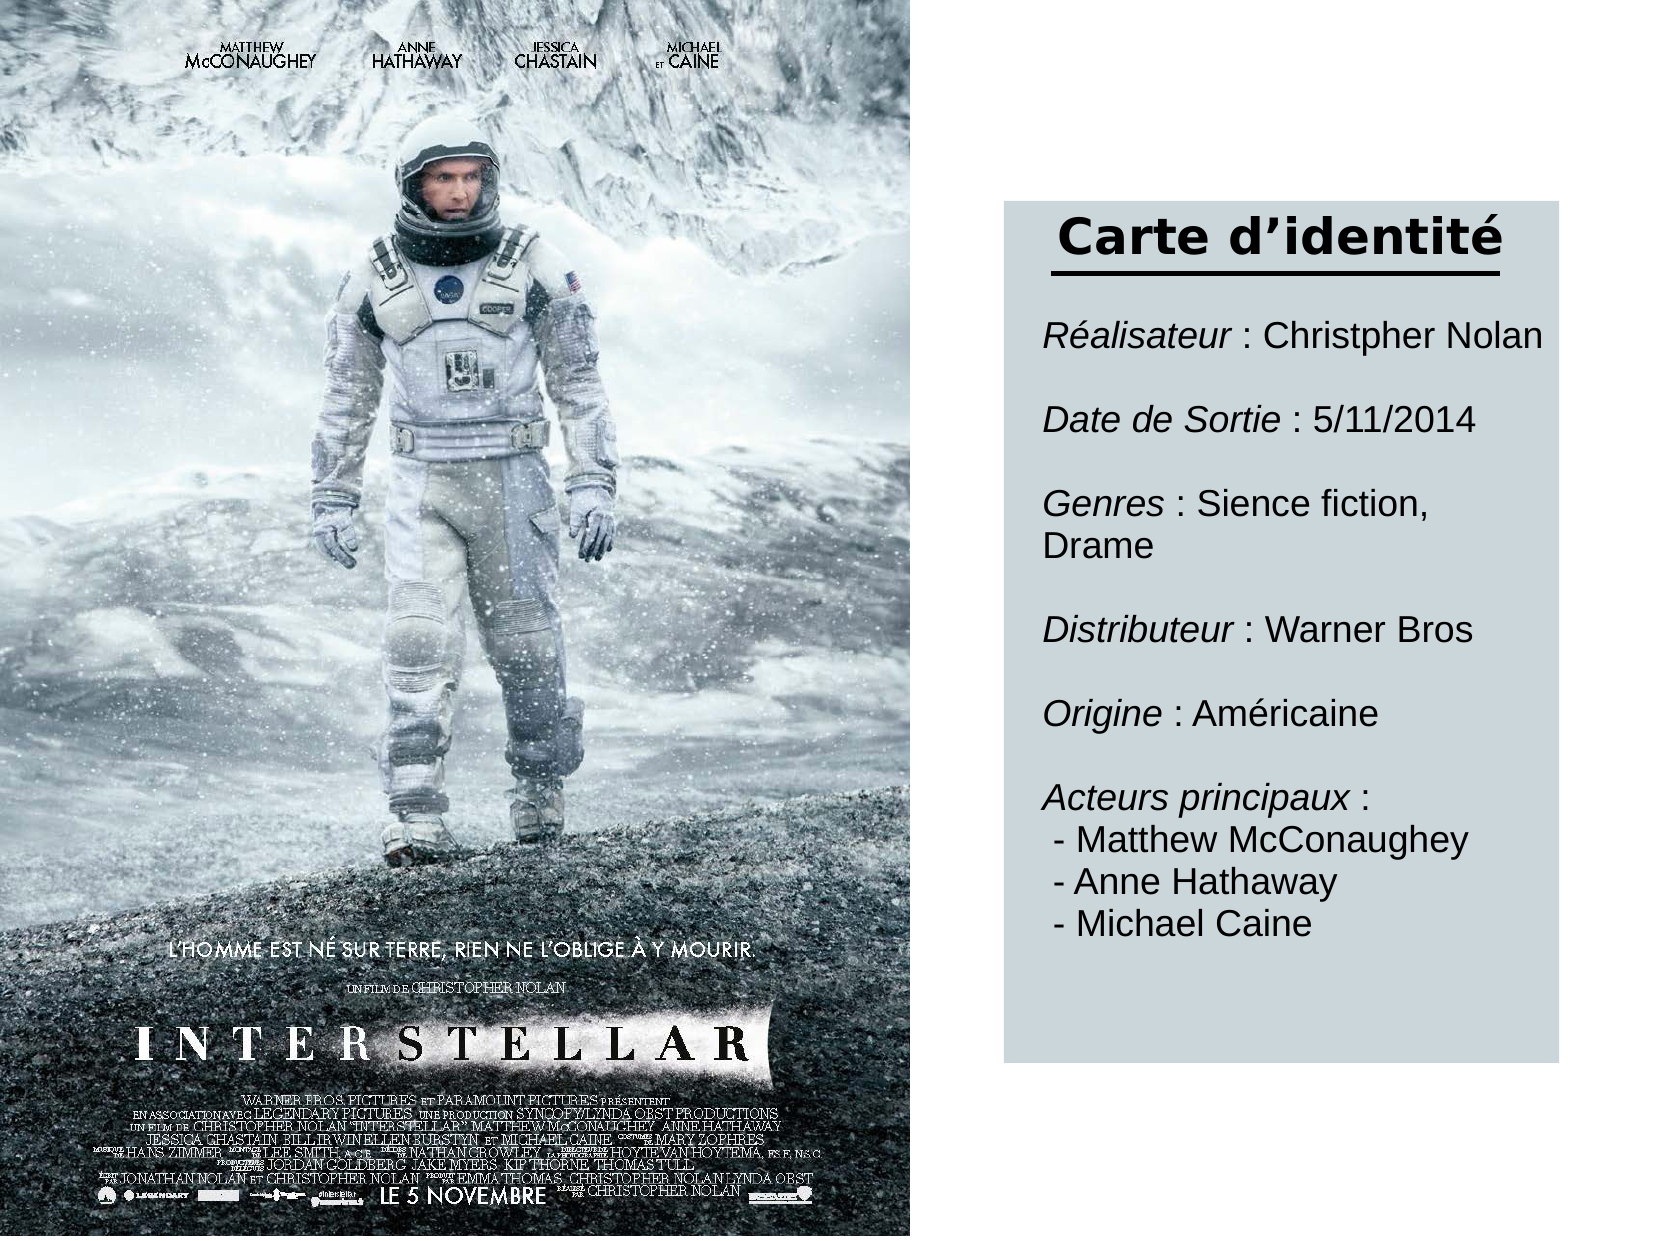

Carte d’identité
Réalisateur : Christpher Nolan
Date de Sortie : 5/11/2014
Genres : Sience fiction, Drame
Distributeur : Warner Bros
Origine : Américaine
Acteurs principaux :
 - Matthew McConaughey
 - Anne Hathaway
 - Michael Caine